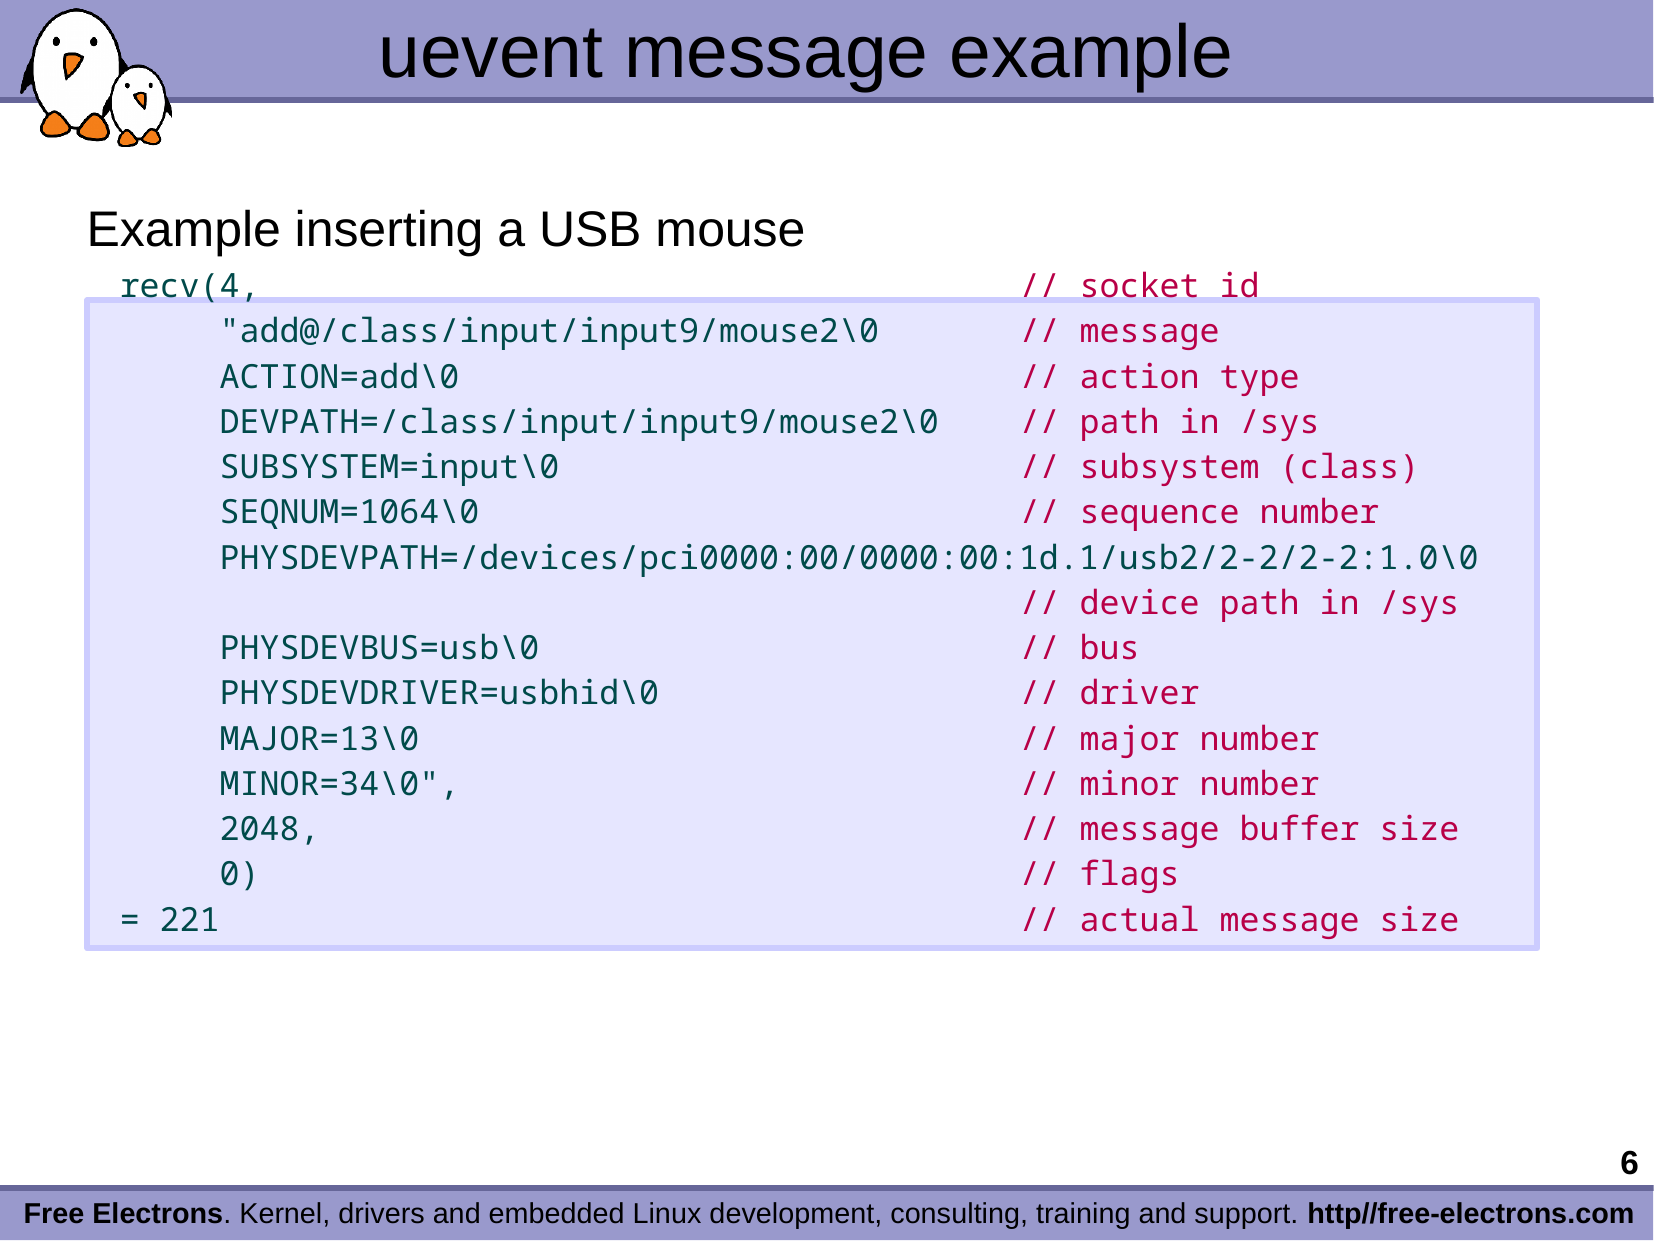

# uevent message example
Example inserting a USB mouse
recv(4, 					// socket id
 "add@/class/input/input9/mouse2\0 		// message
 ACTION=add\0 						// action type
 DEVPATH=/class/input/input9/mouse2\0 	// path in /sys
 SUBSYSTEM=input\0 						// subsystem (class)
 SEQNUM=1064\0 						// sequence number
 PHYSDEVPATH=/devices/pci0000:00/0000:00:1d.1/usb2/2-2/2-2:1.0\0
 						// device path in /sys
 PHYSDEVBUS=usb\0 						// bus
 PHYSDEVDRIVER=usbhid\0 					// driver
 MAJOR=13\0 					// major number
 MINOR=34\0", 					// minor number
 2048, 					// message buffer size
 0) 					// flags
= 221 				// actual message size